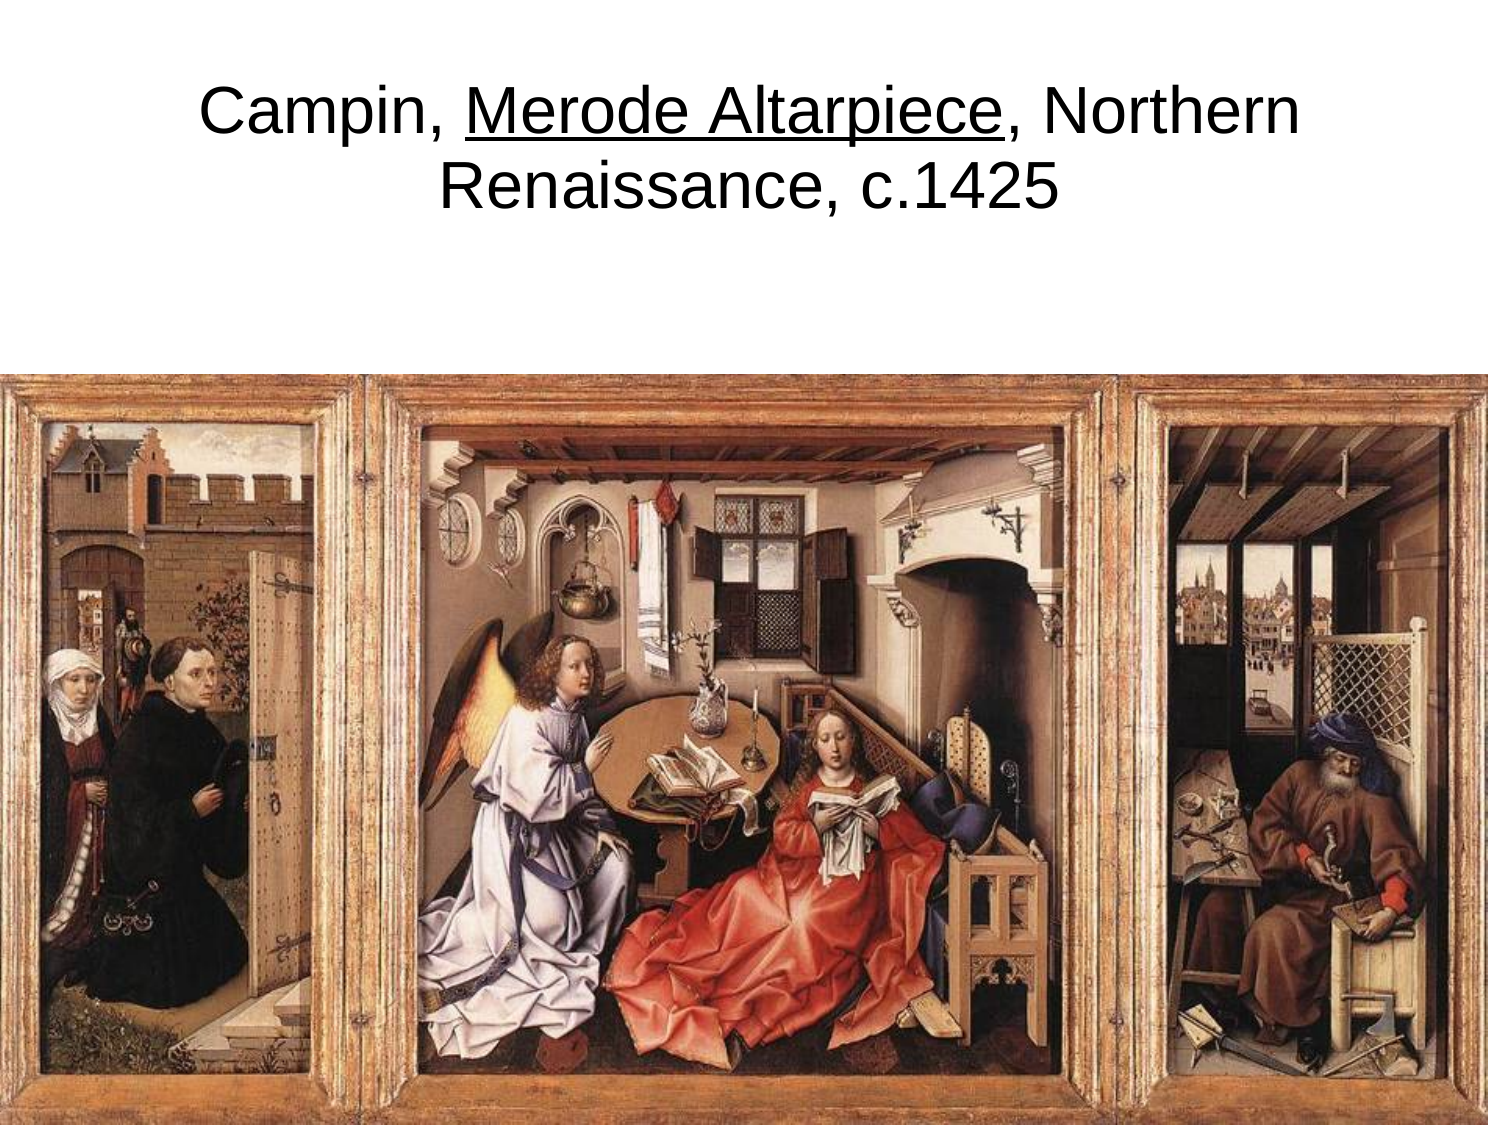

# Campin, Merode Altarpiece, Northern Renaissance, c.1425